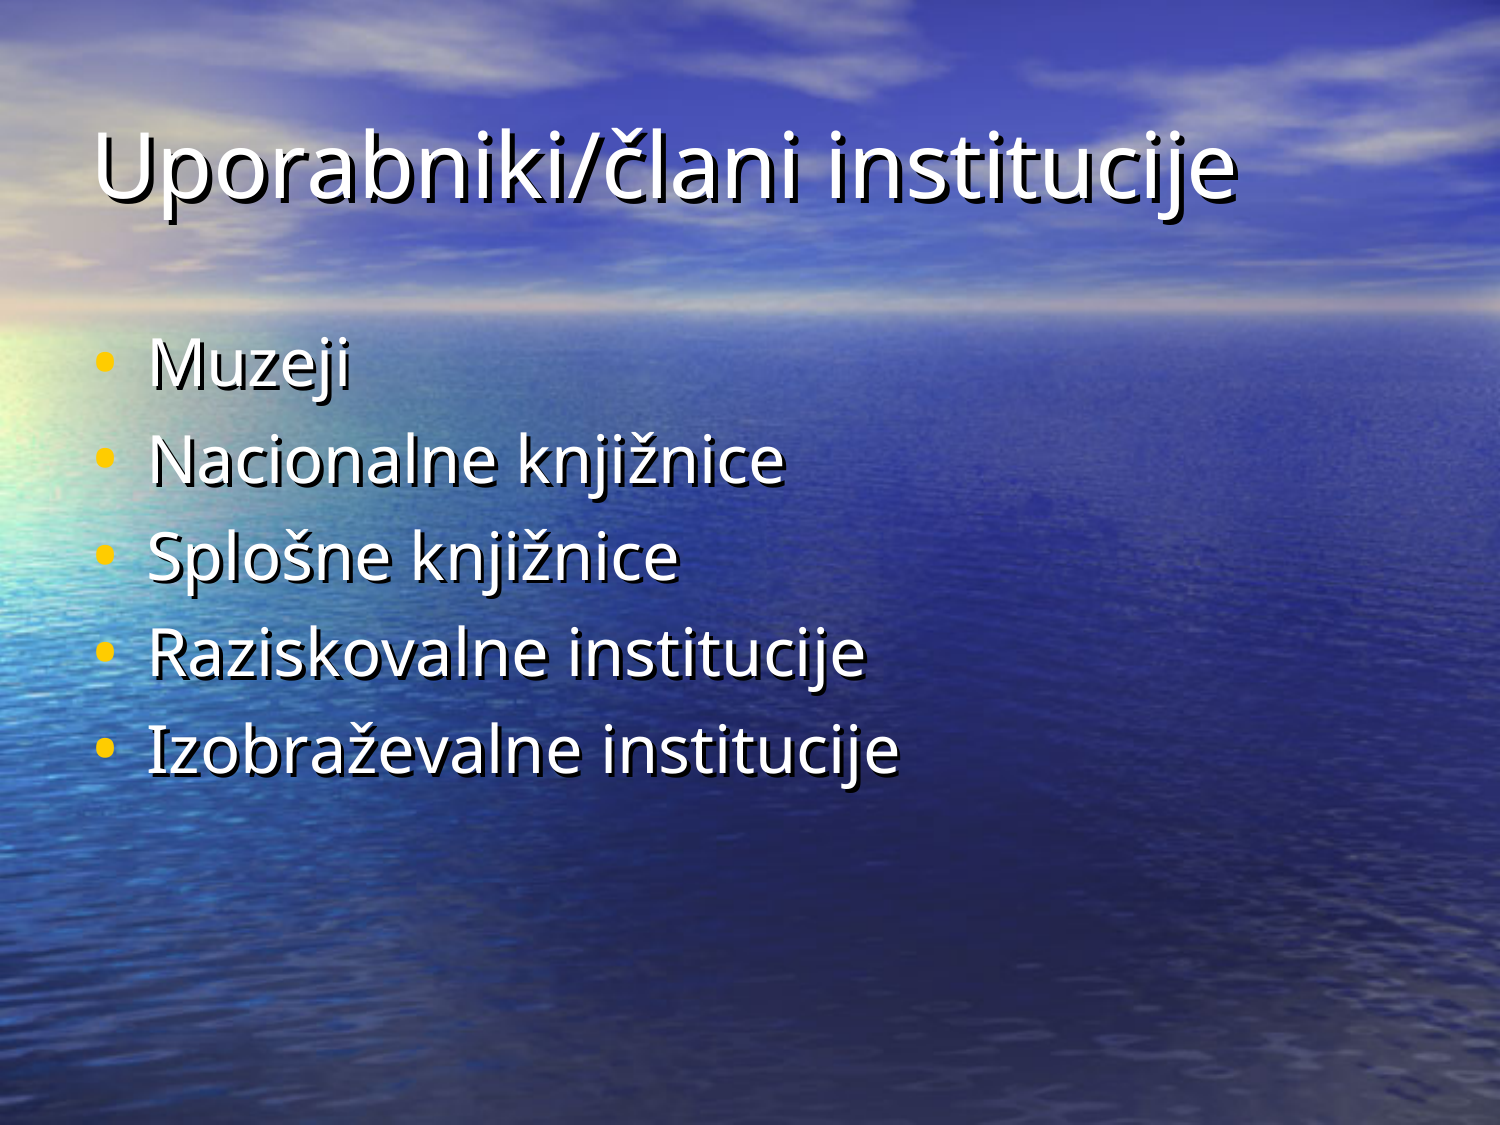

# Uporabniki/člani institucije
Muzeji
Nacionalne knjižnice
Splošne knjižnice
Raziskovalne institucije
Izobraževalne institucije